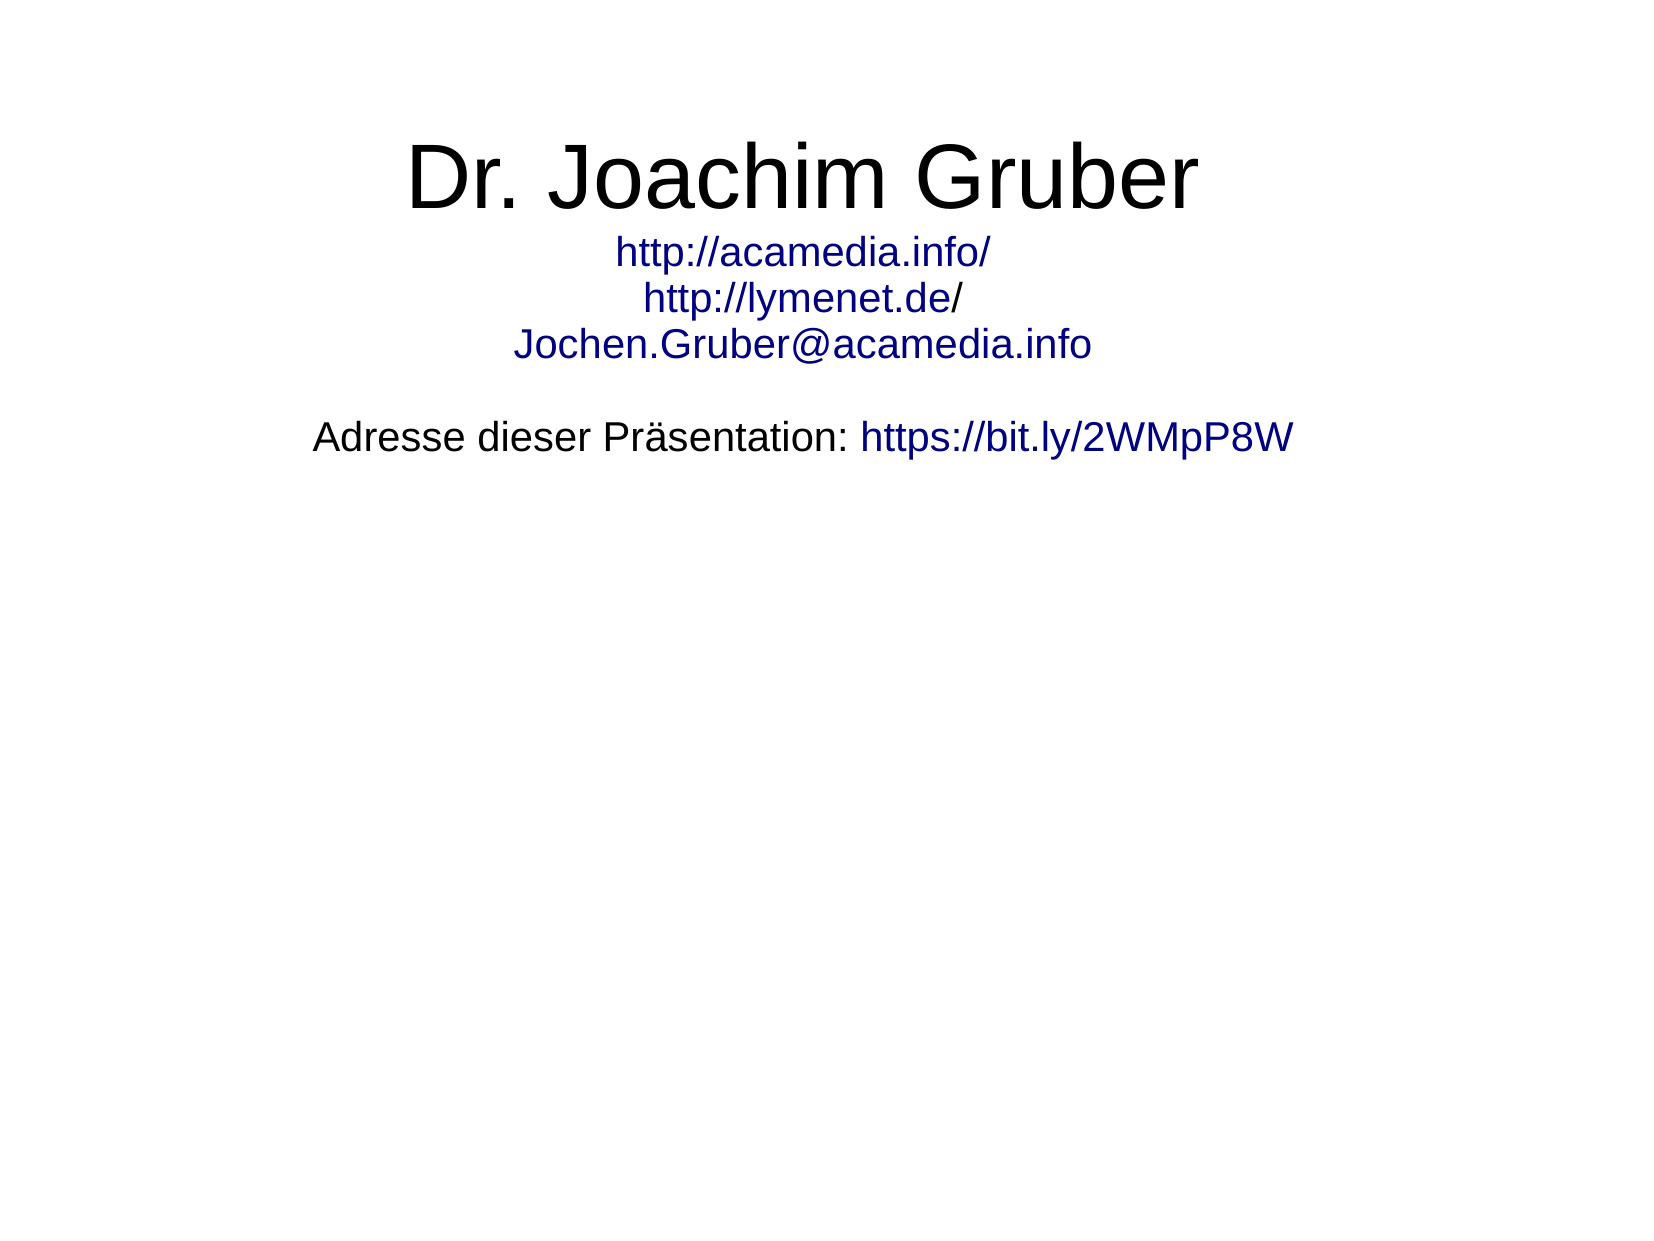

# Dr. Joachim Gruber http://acamedia.info/ http://lymenet.de/ Jochen.Gruber@acamedia.info Adresse dieser Präsentation: https://bit.ly/2WMpP8W